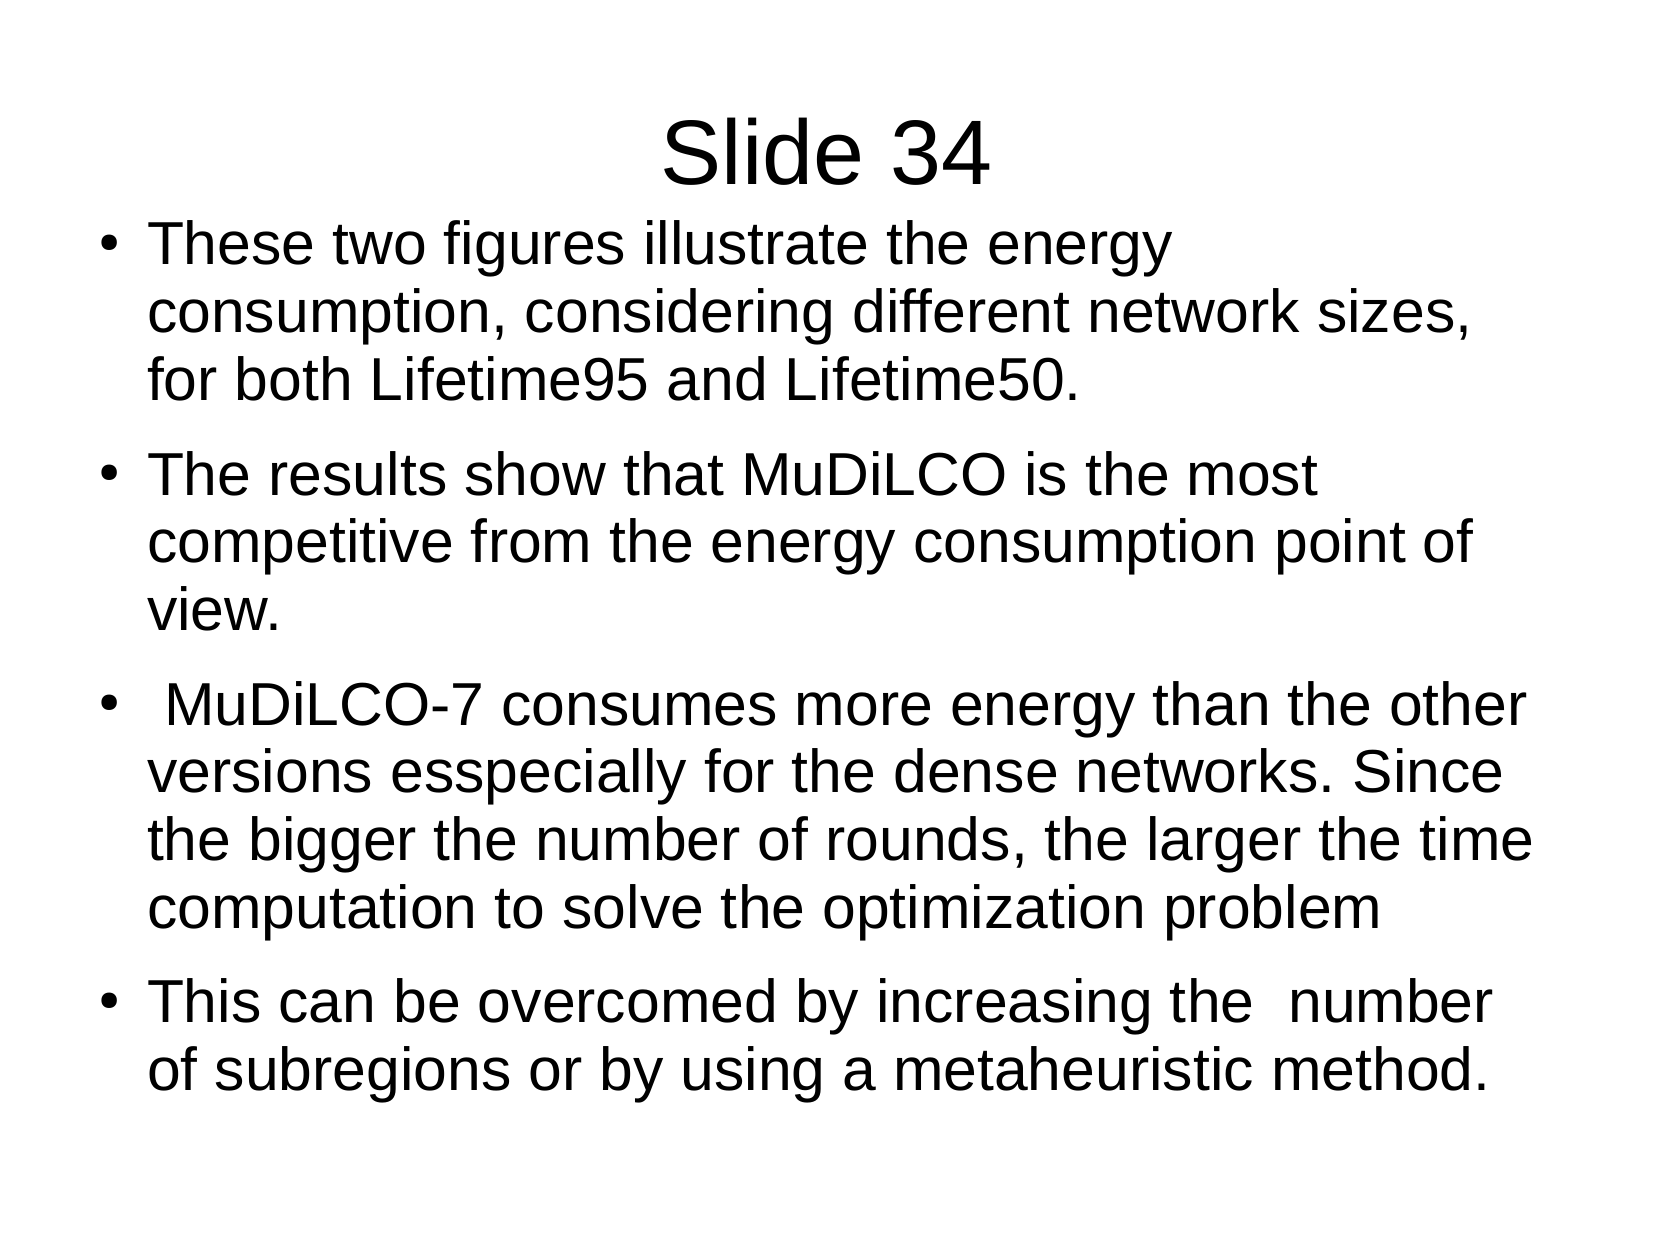

# Slide 34
These two figures illustrate the energy consumption, considering different network sizes, for both Lifetime95 and Lifetime50.
The results show that MuDiLCO is the most competitive from the energy consumption point of view.
 MuDiLCO-7 consumes more energy than the other versions esspecially for the dense networks. Since the bigger the number of rounds, the larger the time computation to solve the optimization problem
This can be overcomed by increasing the number of subregions or by using a metaheuristic method.